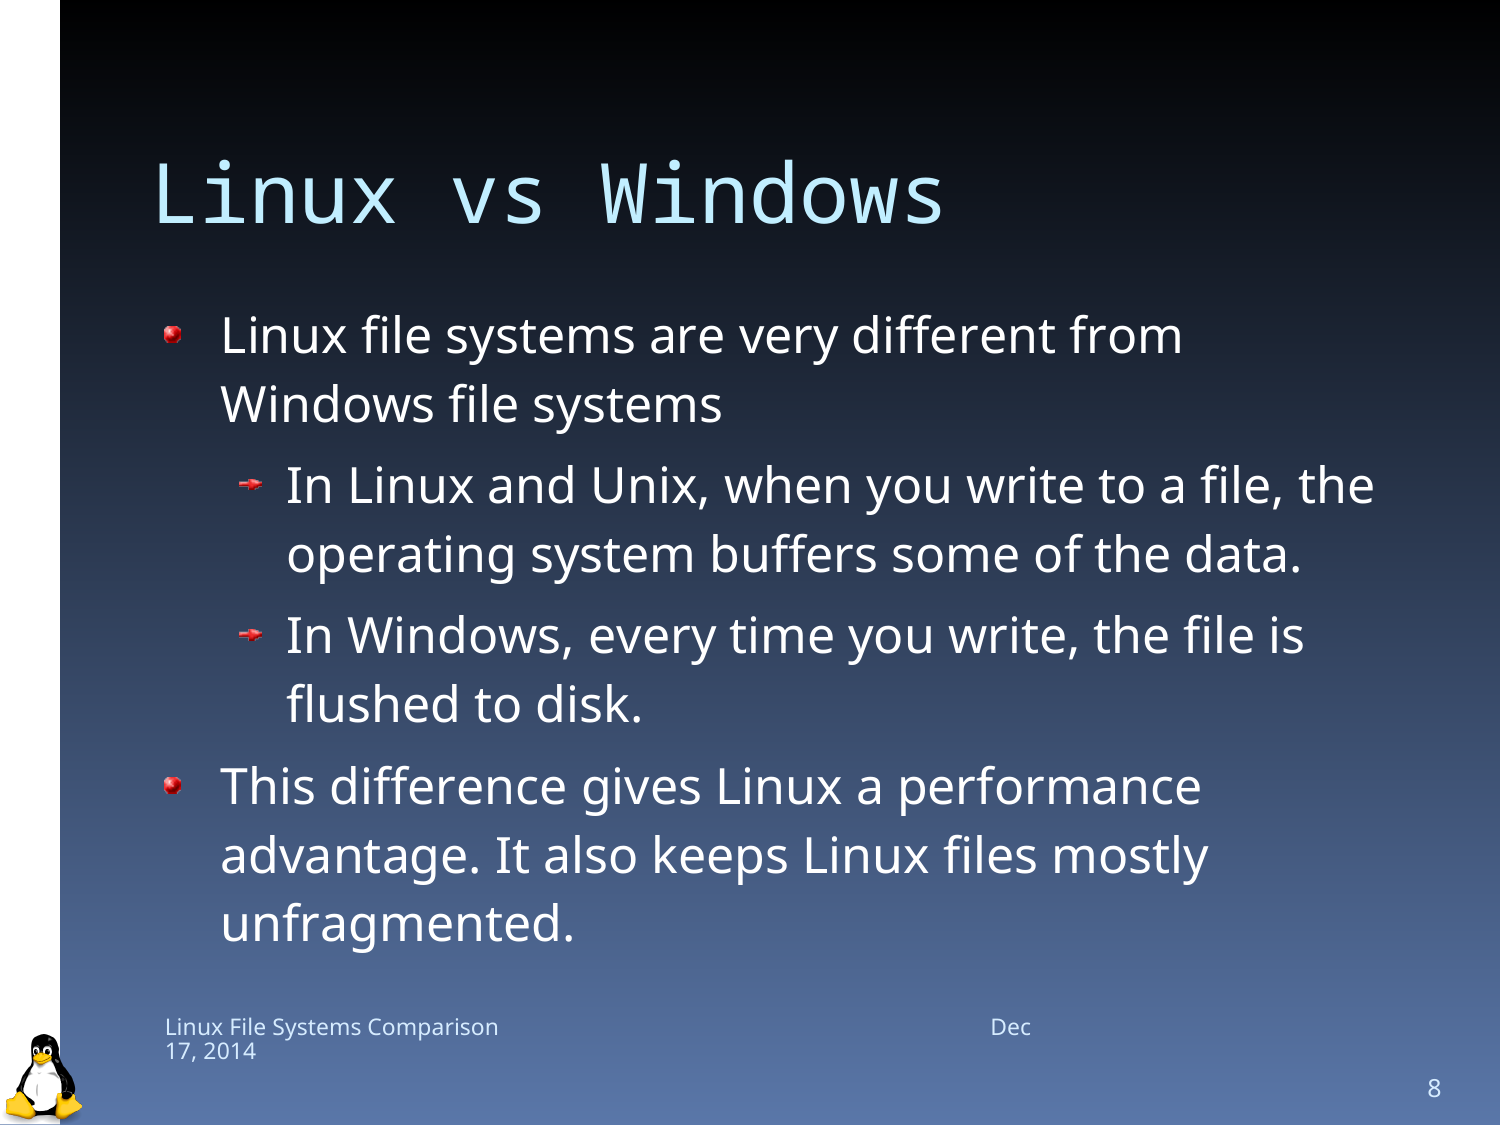

# Linux vs Windows
Linux file systems are very different from Windows file systems
In Linux and Unix, when you write to a file, the operating system buffers some of the data.
In Windows, every time you write, the file is flushed to disk.
This difference gives Linux a performance advantage. It also keeps Linux files mostly unfragmented.
Linux File Systems Comparison Dec 17, 2014
Dec 17, 2014
8